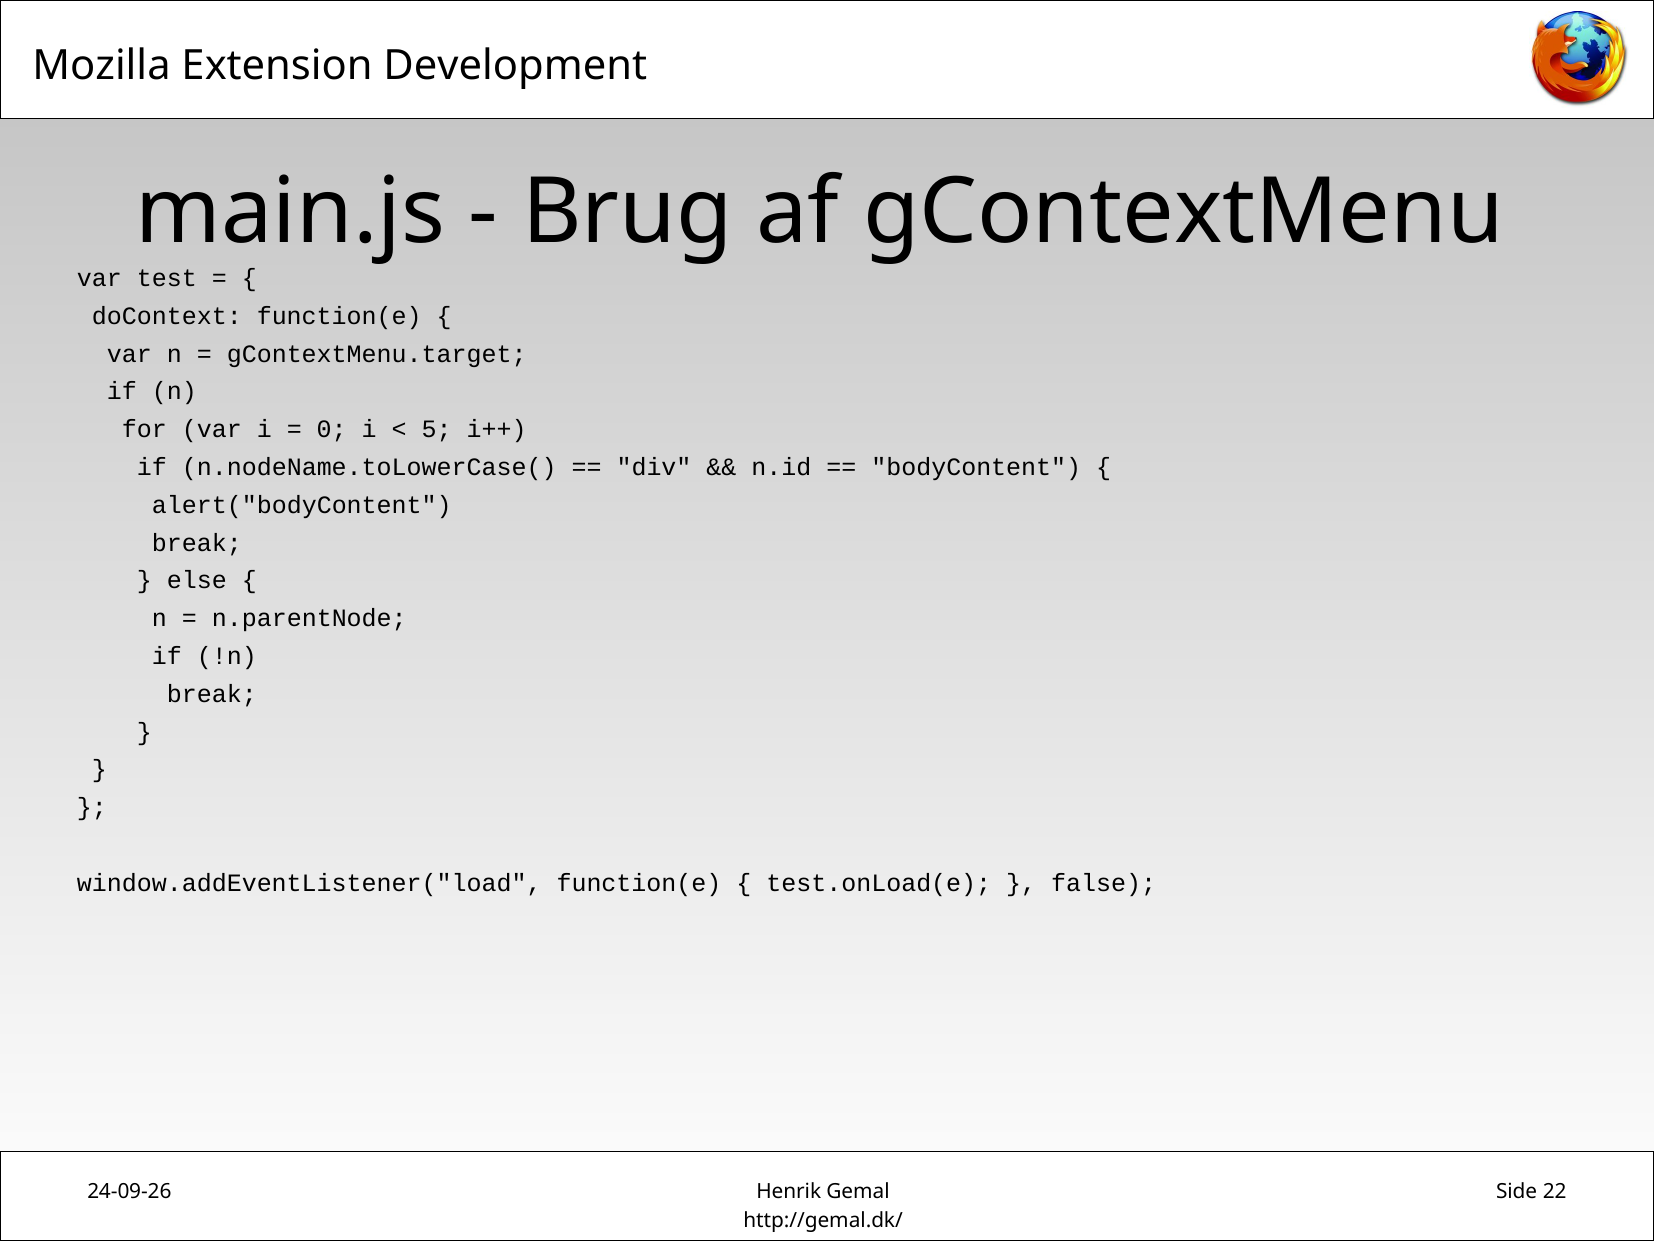

# main.js - Brug af gContextMenu
var test = {
 doContext: function(e) {
 var n = gContextMenu.target;
 if (n)
 for (var i = 0; i < 5; i++)
 if (n.nodeName.toLowerCase() == "div" && n.id == "bodyContent") {
 alert("bodyContent")
 break;
 } else {
 n = n.parentNode;
 if (!n)
 break;
 }
 }
};
window.addEventListener("load", function(e) { test.onLoad(e); }, false);
22